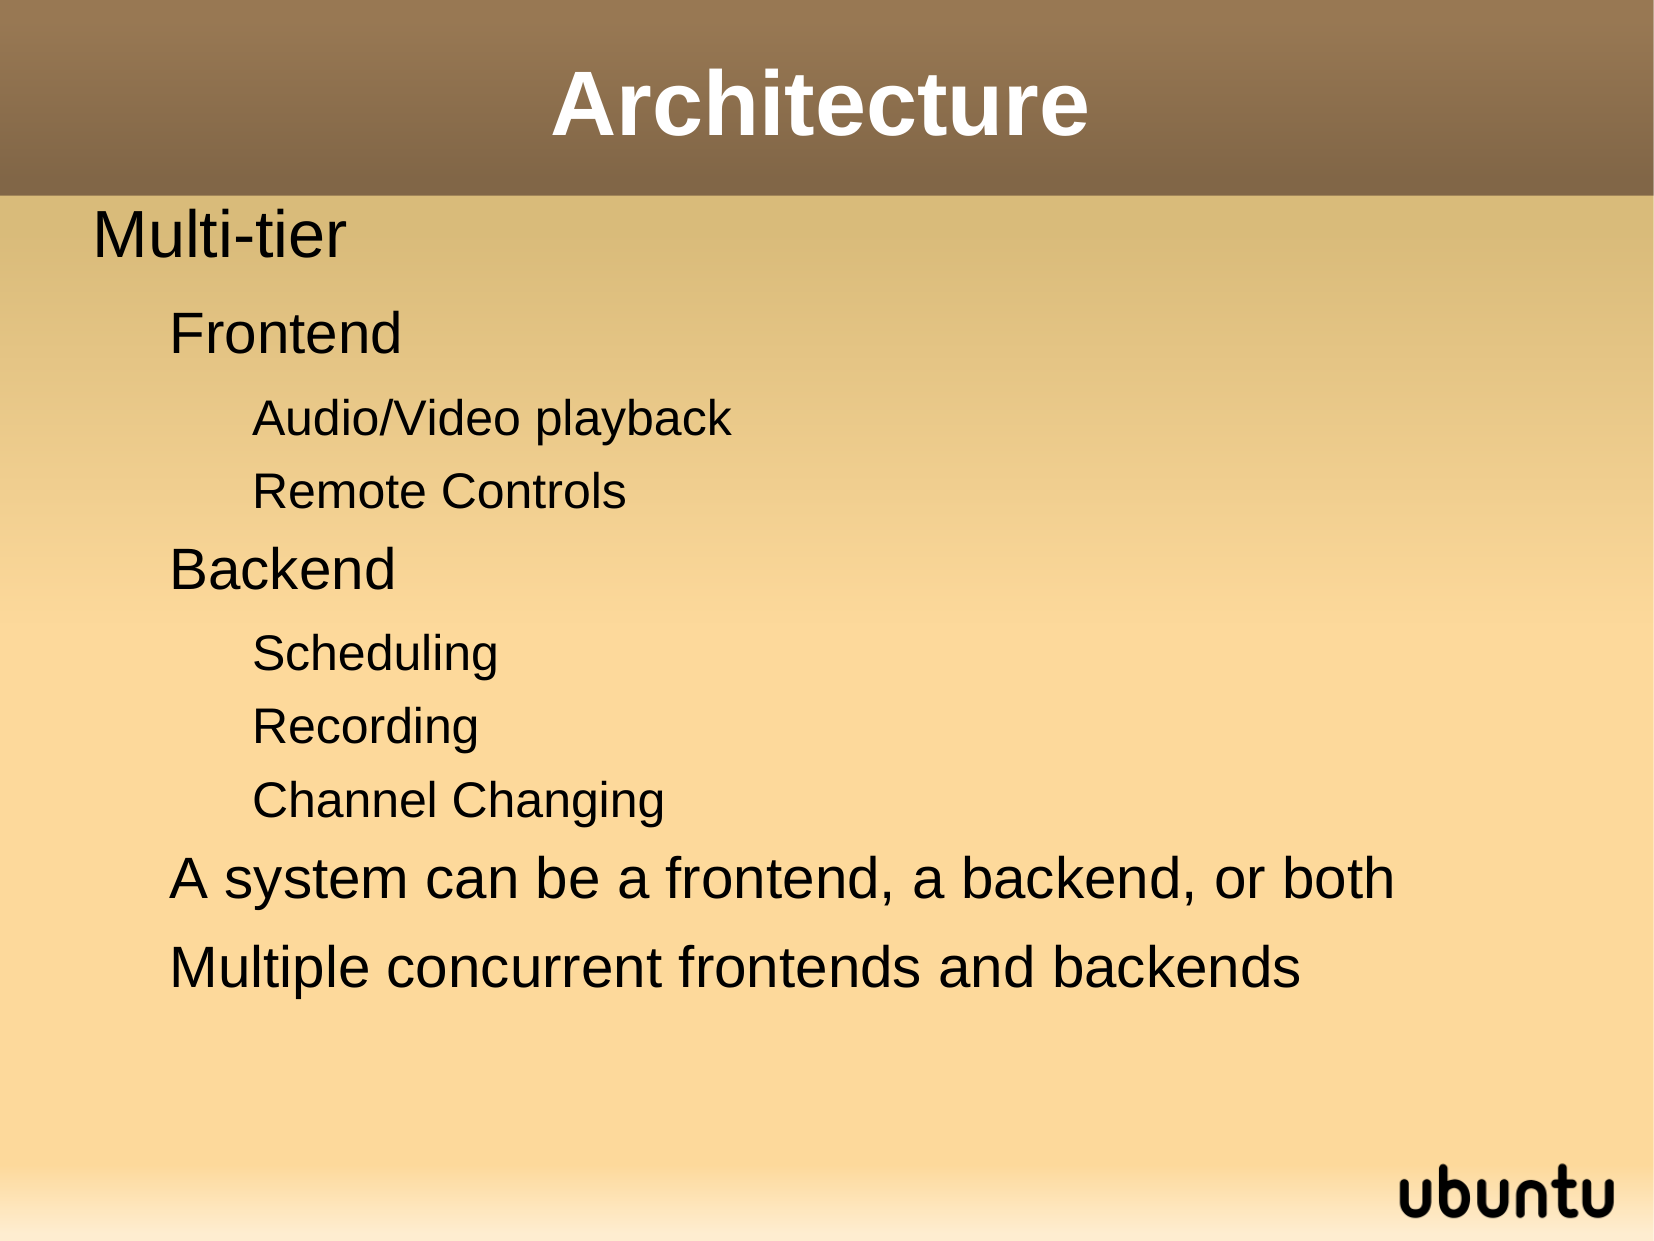

# Architecture
Multi-tier
Frontend
Audio/Video playback
Remote Controls
Backend
Scheduling
Recording
Channel Changing
A system can be a frontend, a backend, or both
Multiple concurrent frontends and backends